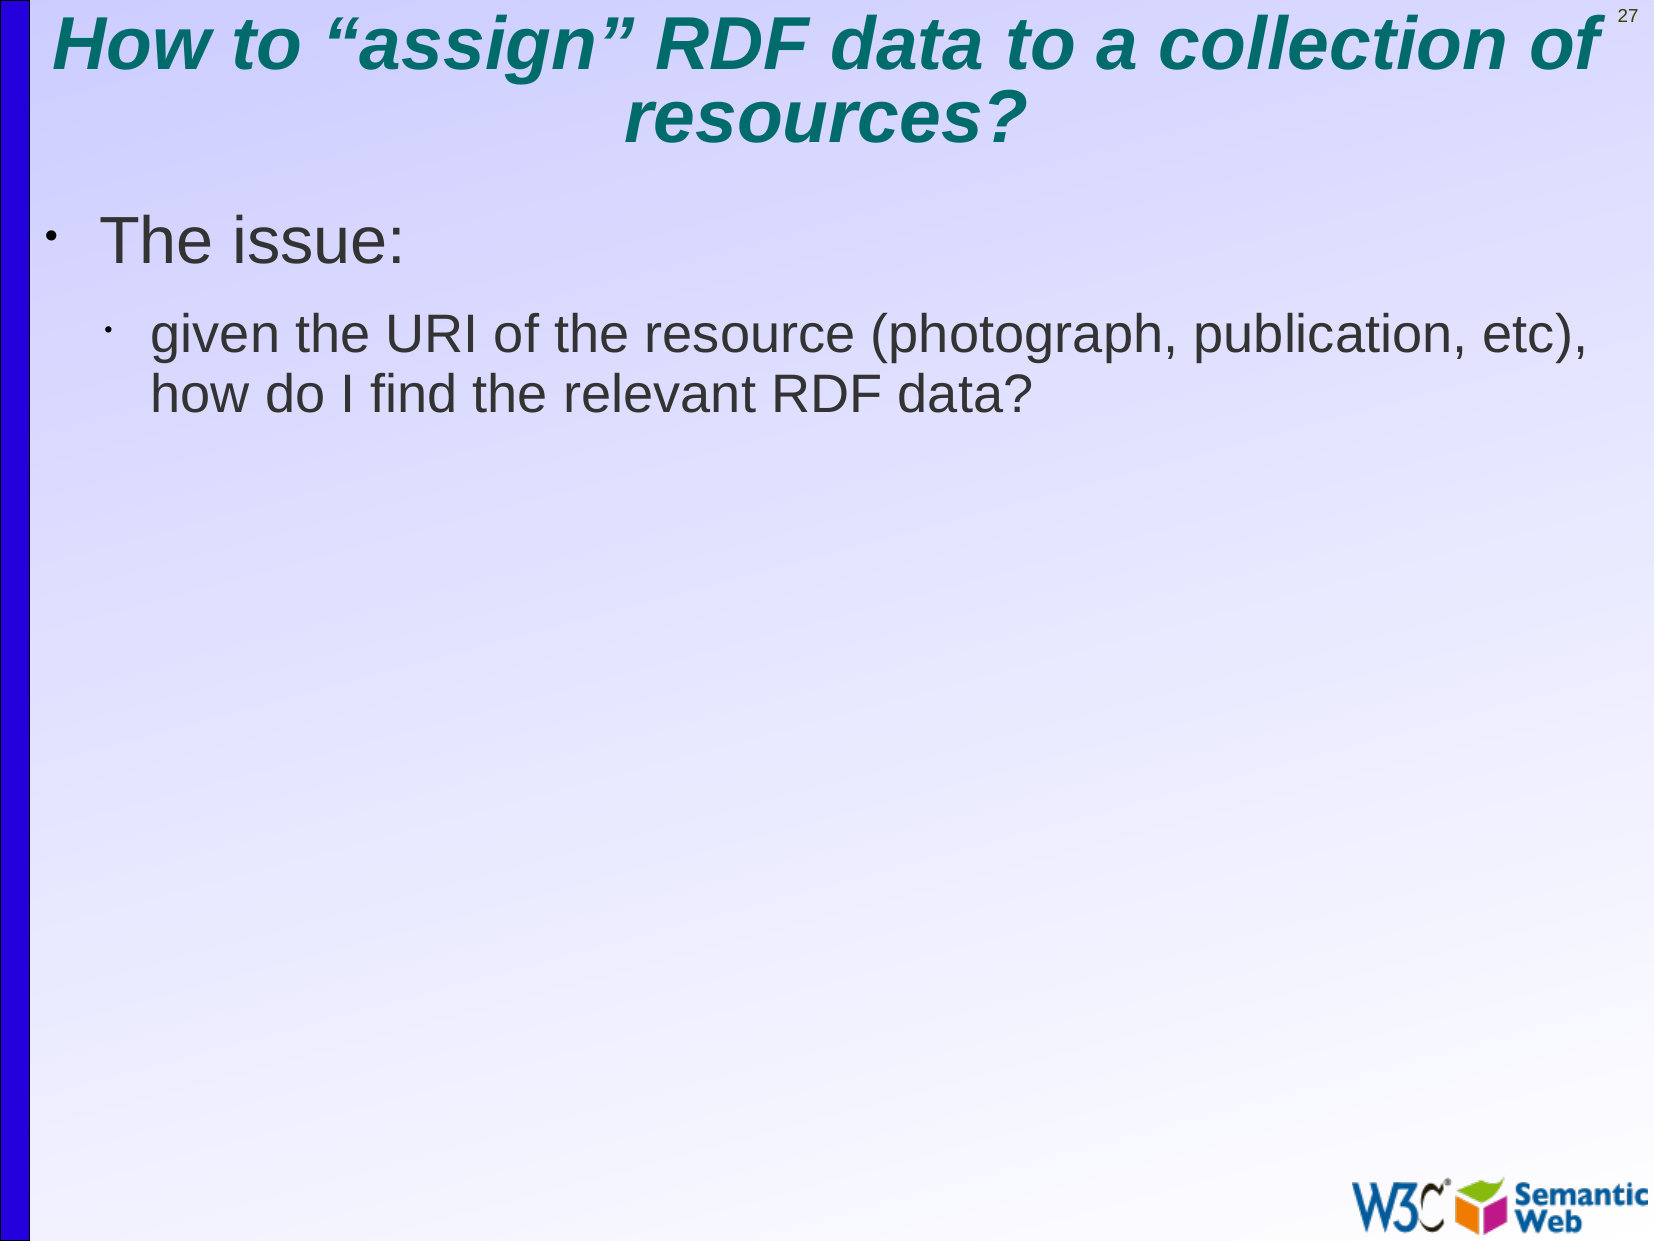

# How to “assign” RDF data to a collection of resources?
The issue:
given the URI of the resource (photograph, publication, etc), how do I find the relevant RDF data?